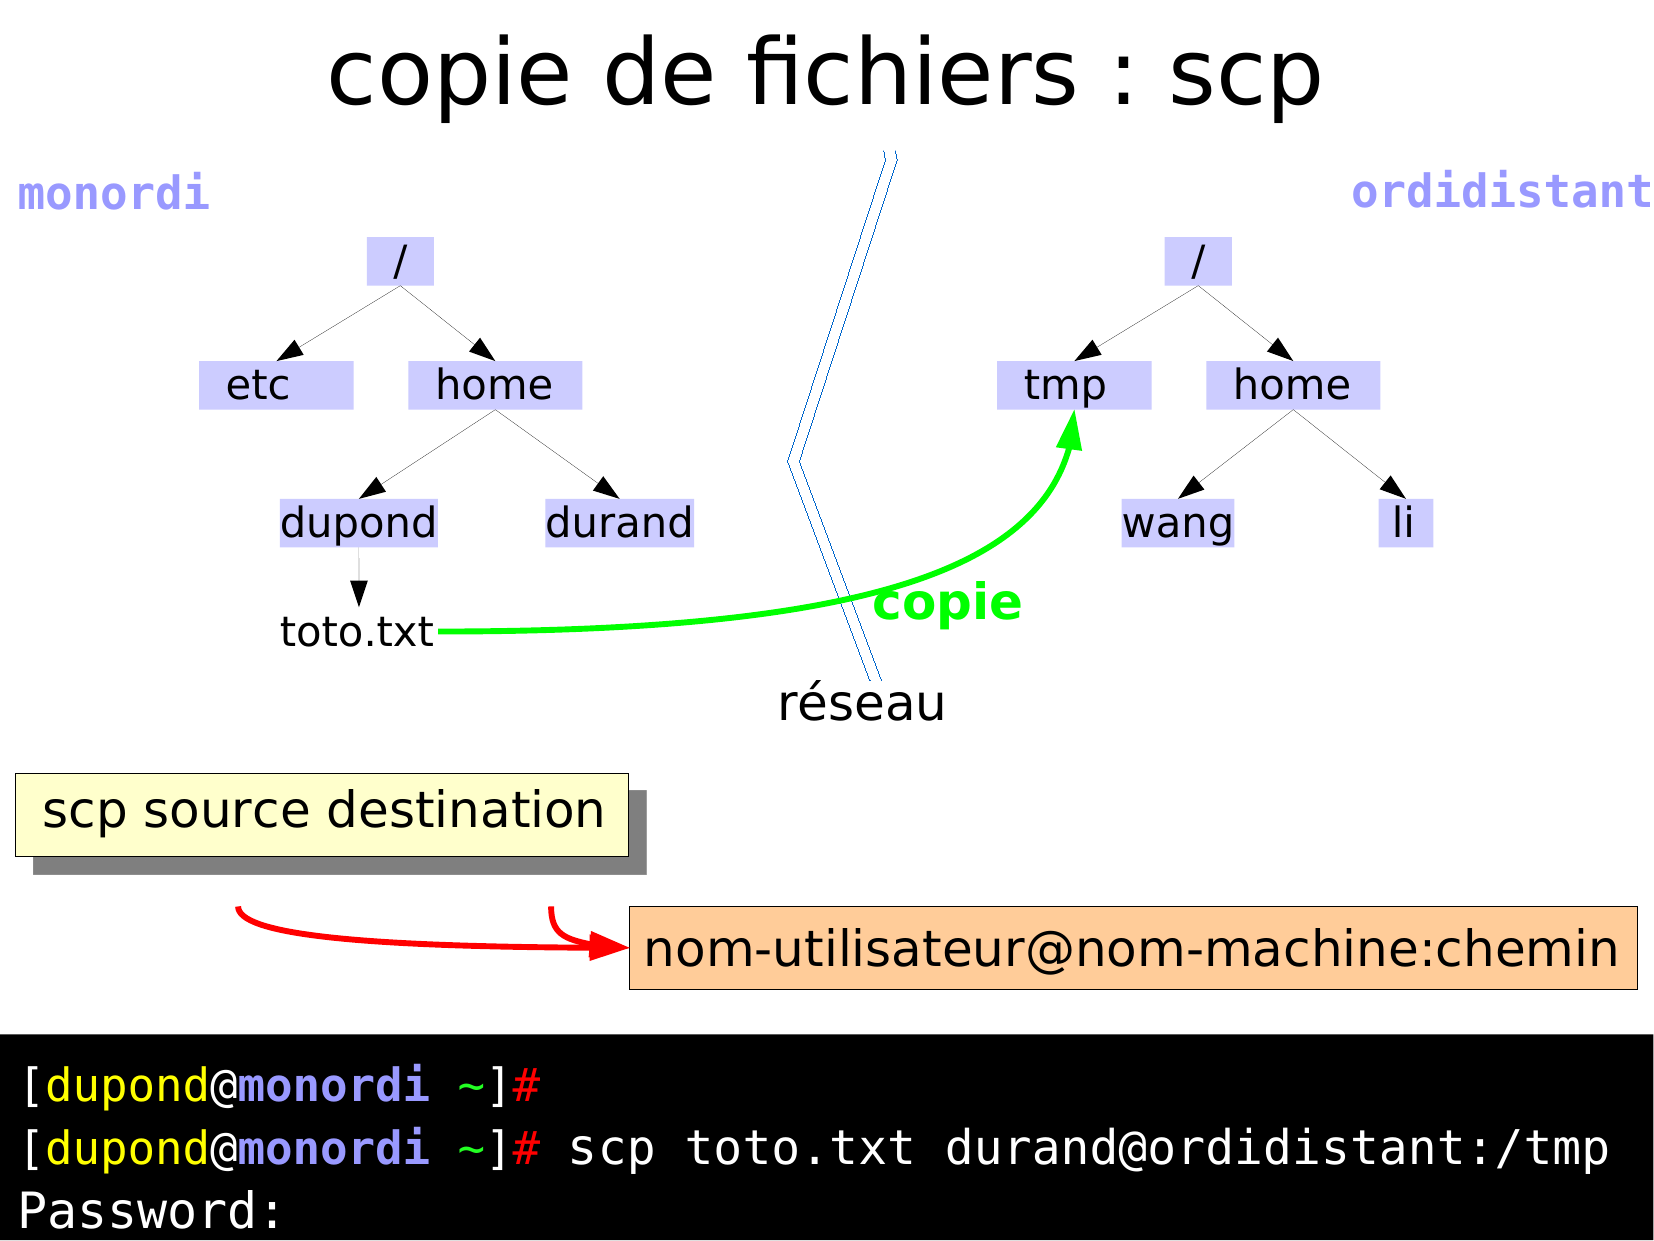

# copie de fichiers : scp
ordidistant
monordi
 /
 /
 tmp
 home
 etc
 home
wang
 li
dupond
durand
copie
toto.txt
réseau
scp source destination
nom-utilisateur@nom-machine:chemin
[dupond@monordi ~]#
[dupond@monordi ~]# scp toto.txt durand@ordidistant:/tmp
Password: